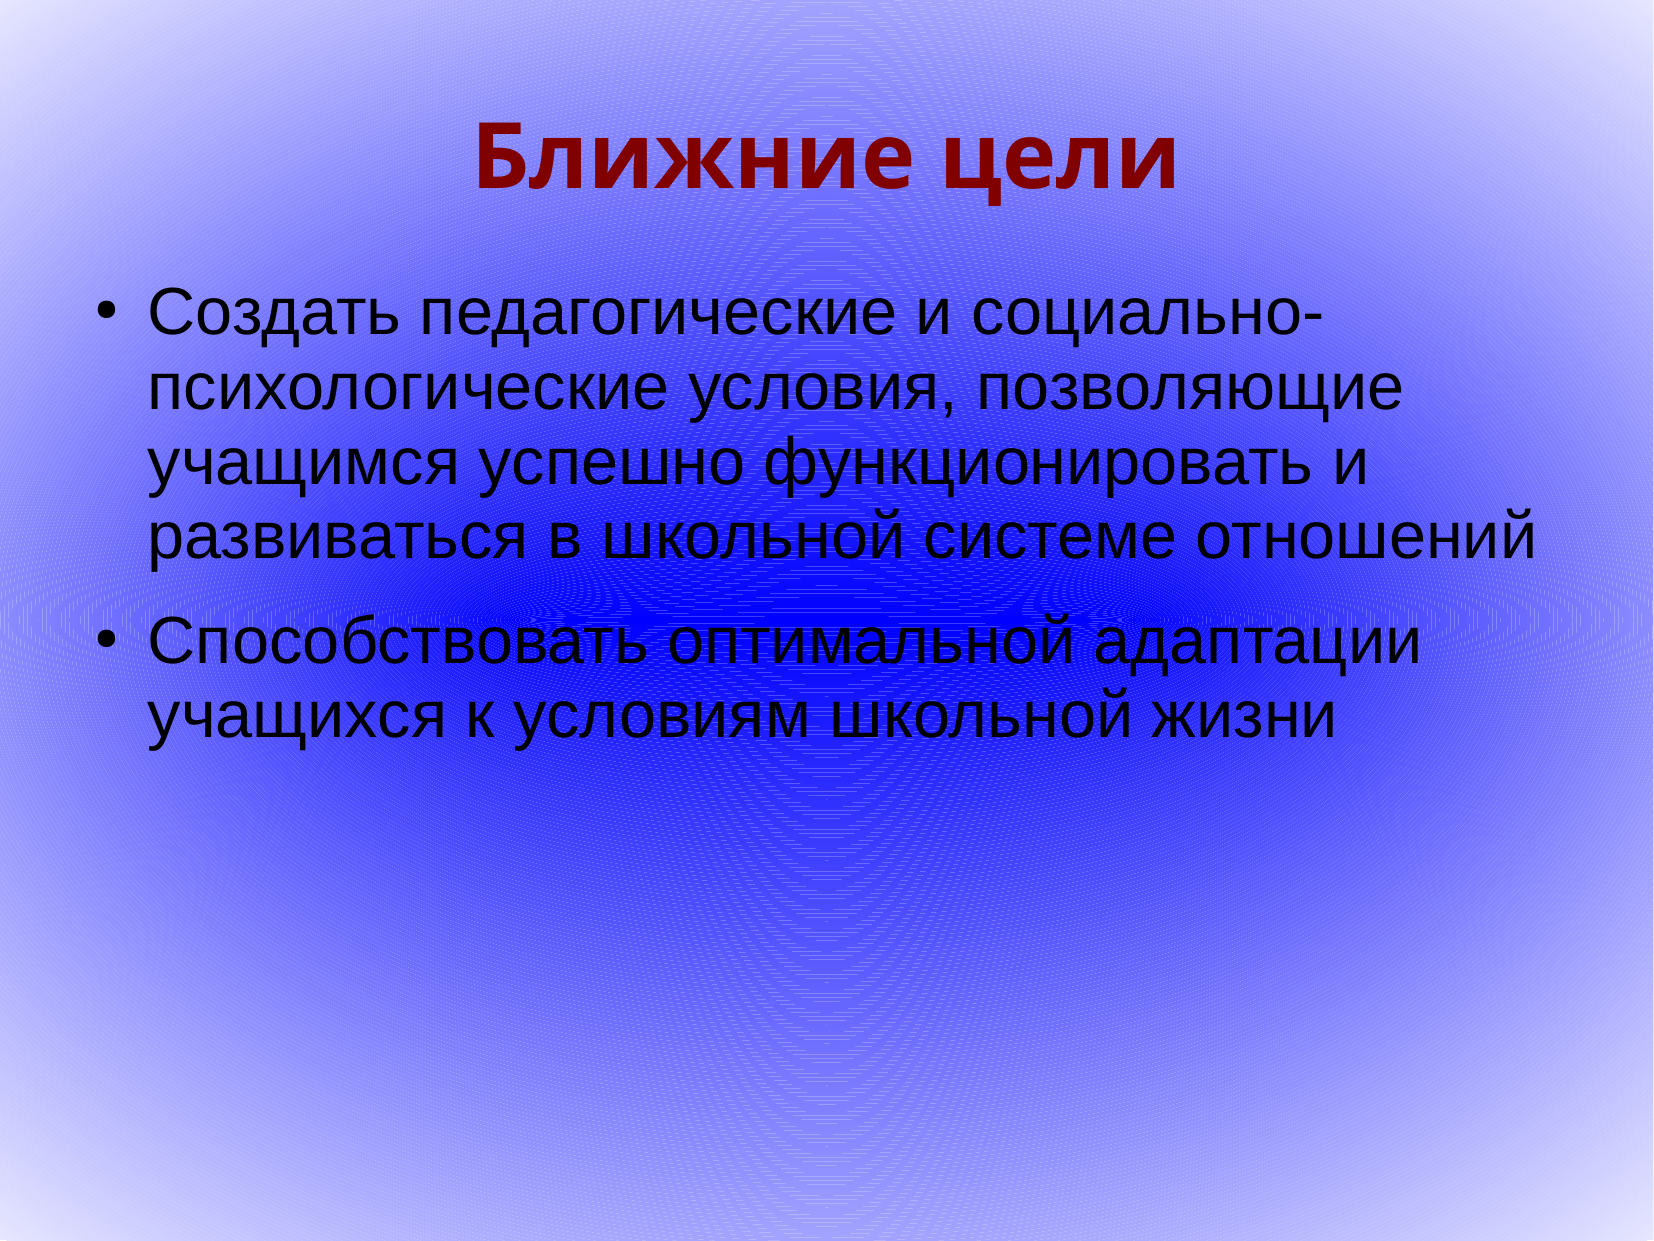

# Ближние цели
Создать педагогические и социально-психологические условия, позволяющие учащимся успешно функционировать и развиваться в школьной системе отношений
Способствовать оптимальной адаптации учащихся к условиям школьной жизни